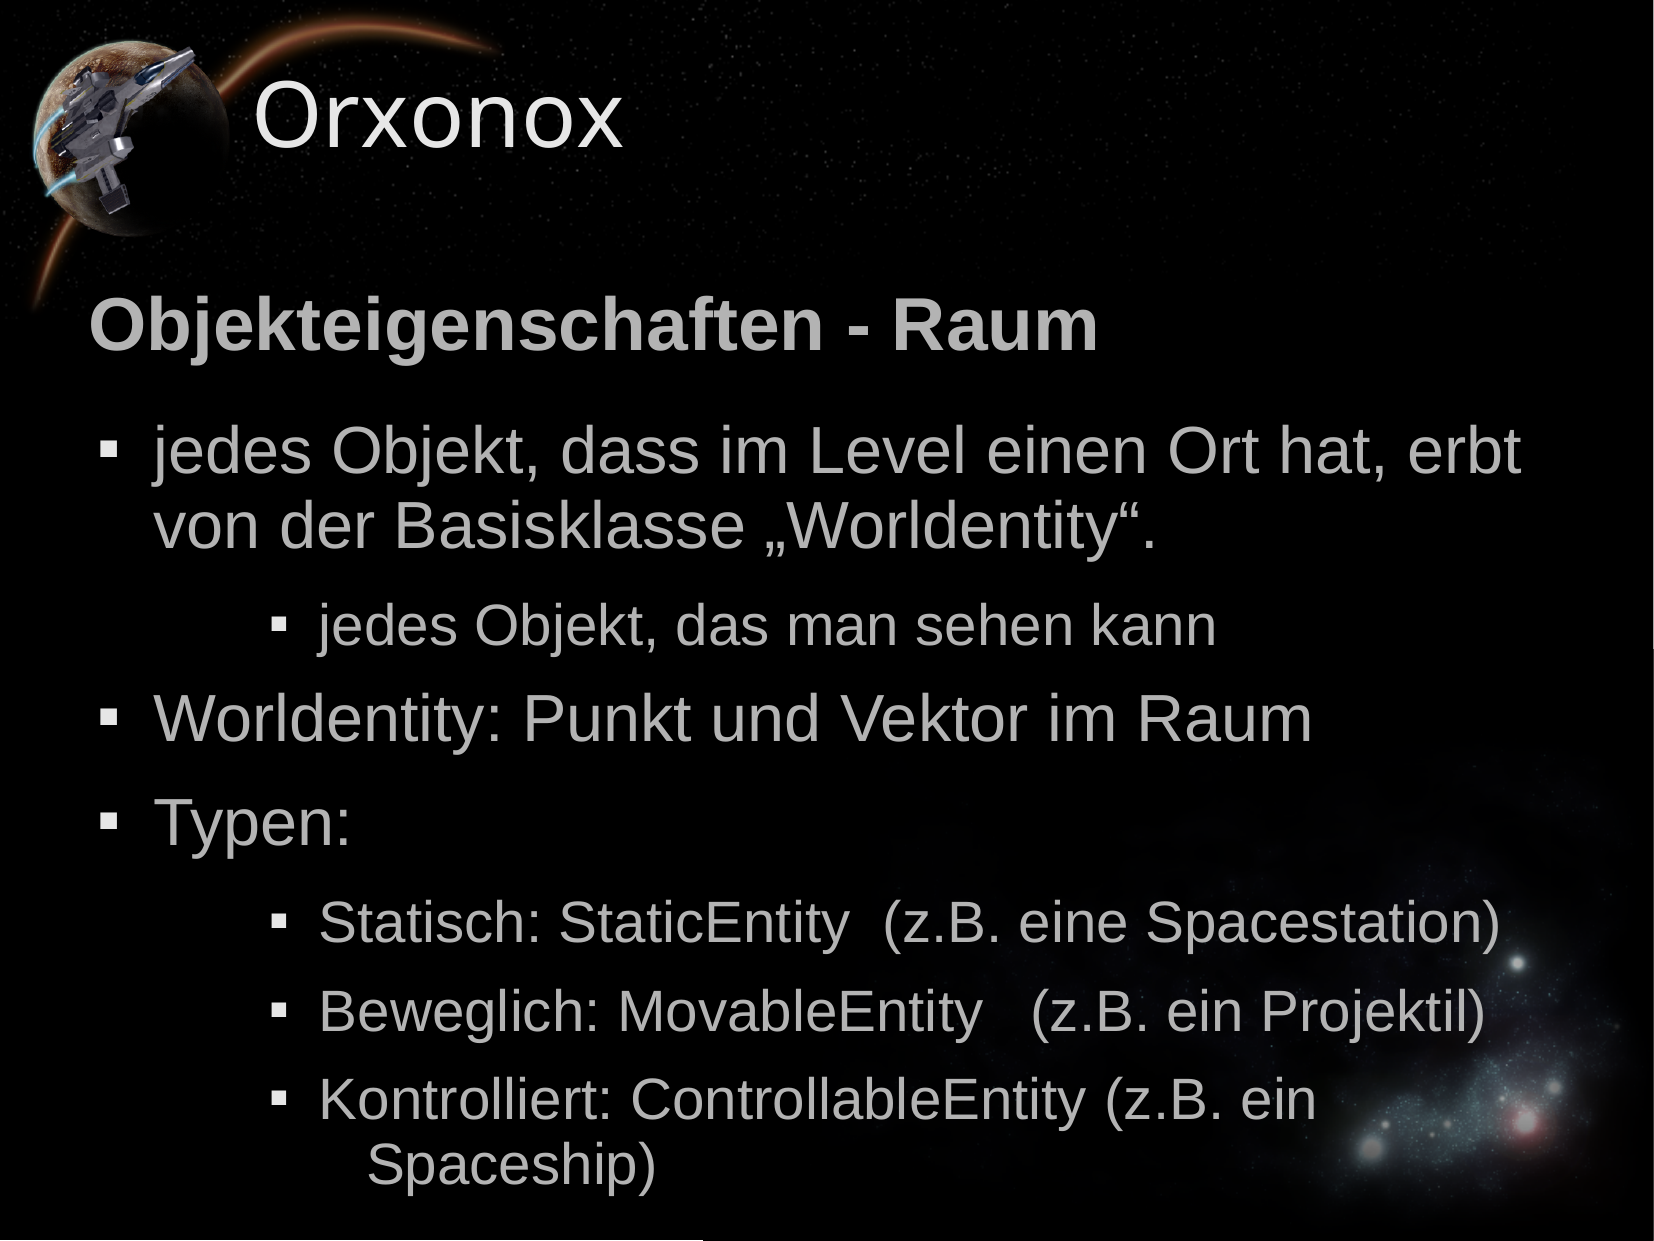

# Objekteigenschaften - Raum
jedes Objekt, dass im Level einen Ort hat, erbt von der Basisklasse „Worldentity“.
jedes Objekt, das man sehen kann
Worldentity: Punkt und Vektor im Raum
Typen:
Statisch: StaticEntity 	(z.B. eine Spacestation)
Beweglich: MovableEntity	(z.B. ein Projektil)
Kontrolliert: ControllableEntity	(z.B. ein Spaceship)